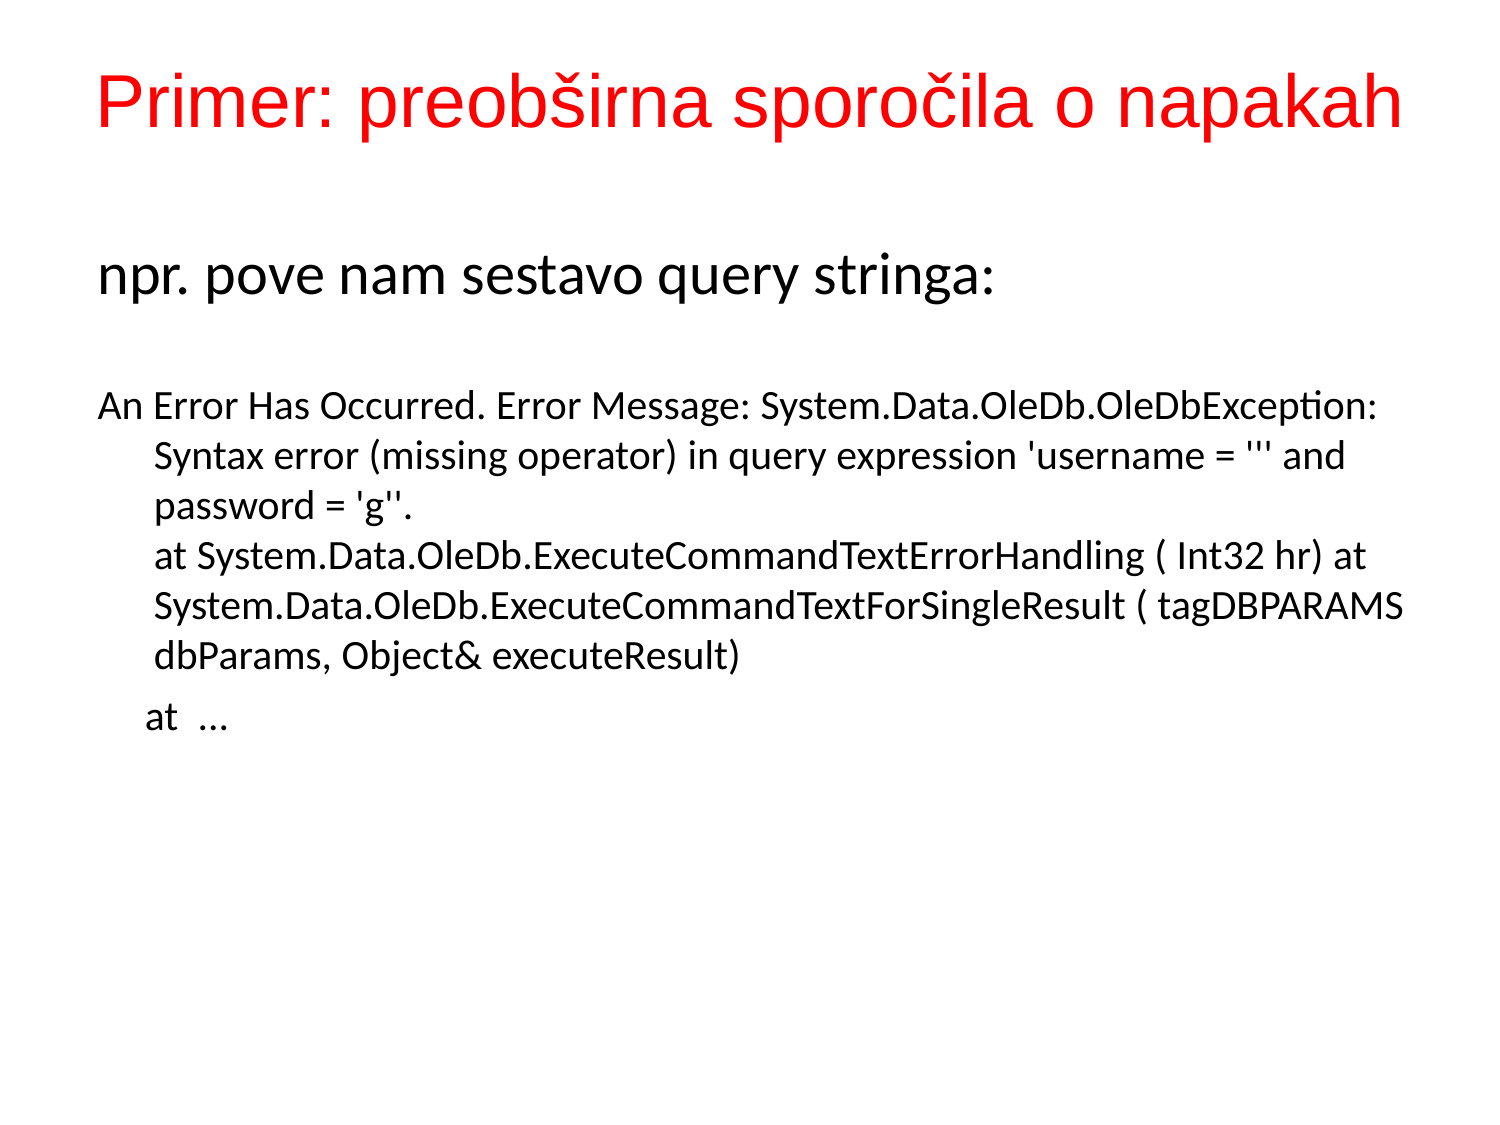

# Primer: preobširna sporočila o napakah
npr. pove nam sestavo query stringa:
An Error Has Occurred. Error Message: System.Data.OleDb.OleDbException:
Syntax error (missing operator) in query expression 'username = ''' and password = 'g''.
at System.Data.OleDb.ExecuteCommandTextErrorHandling ( Int32 hr) at System.Data.OleDb.ExecuteCommandTextForSingleResult ( tagDBPARAMS dbParams, Object& executeResult)
 at ...